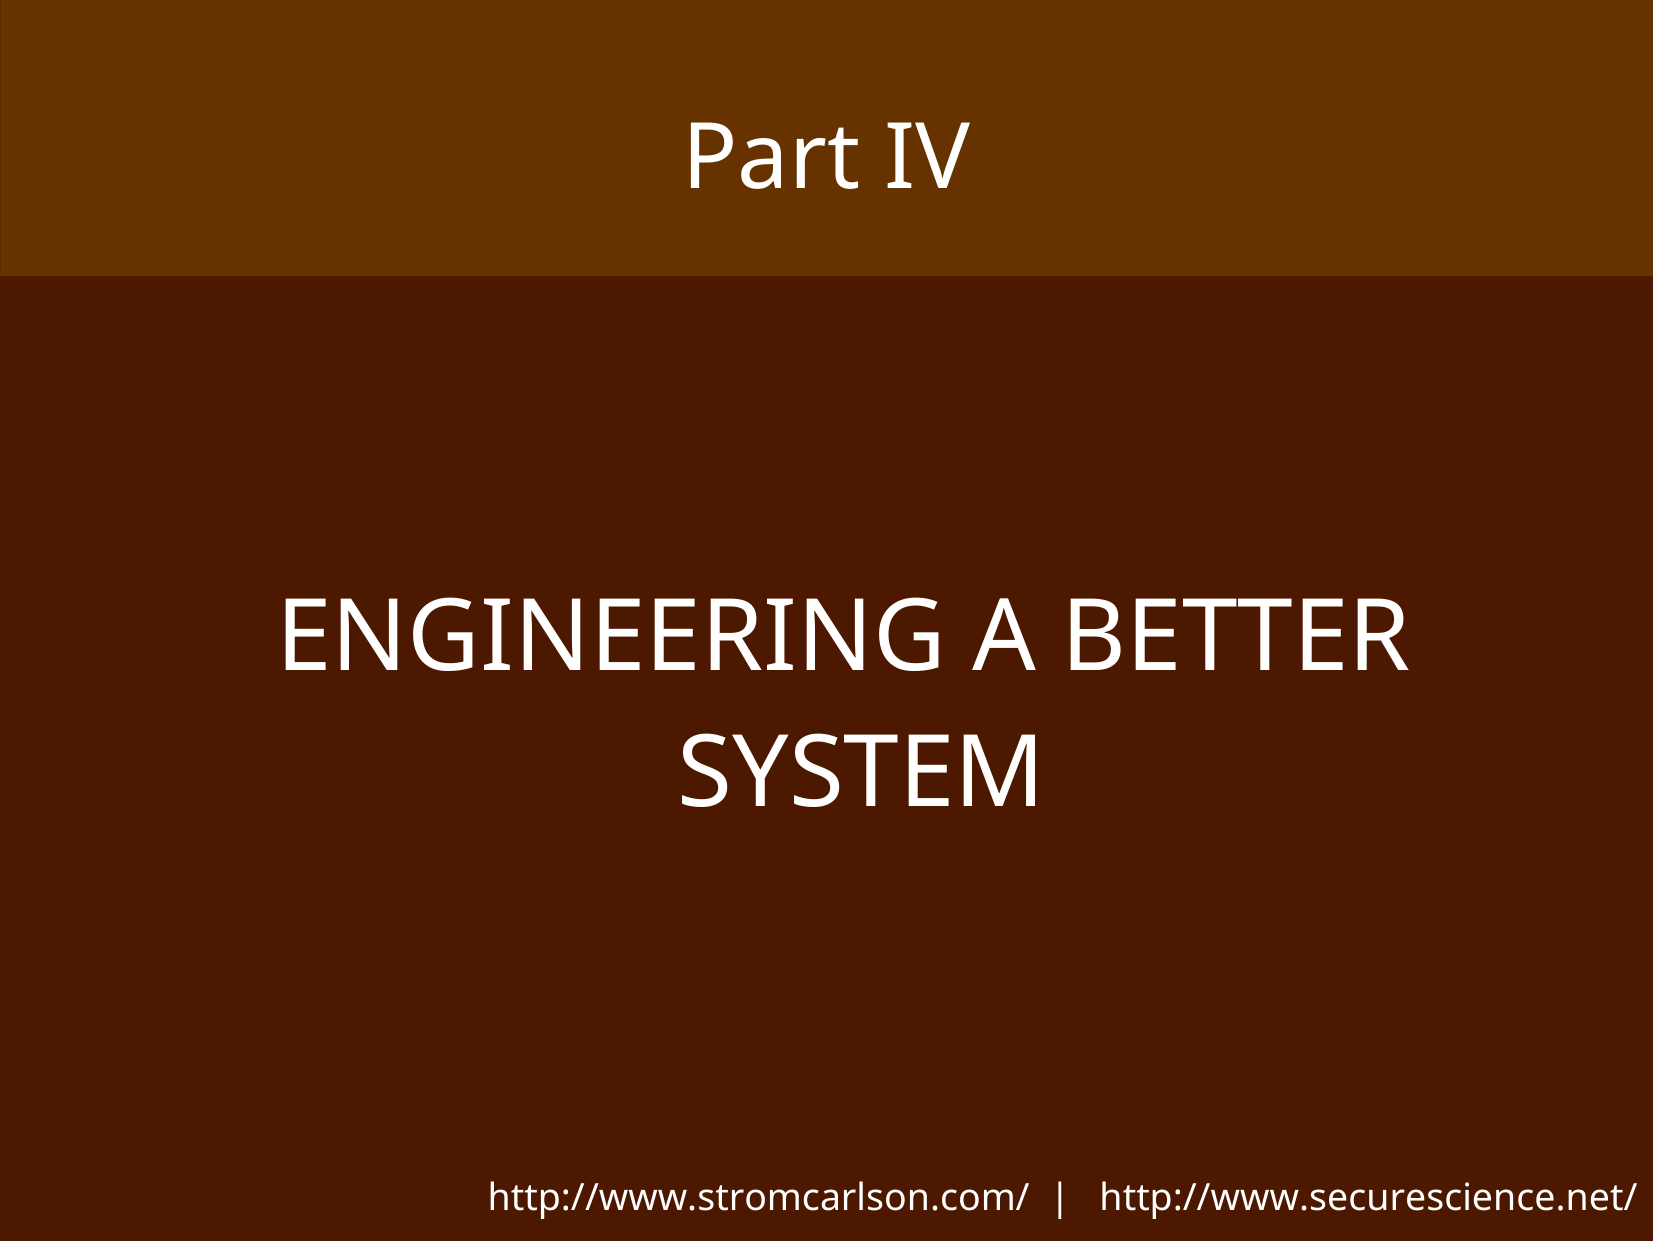

# Part IV
ENGINEERING A BETTER SYSTEM